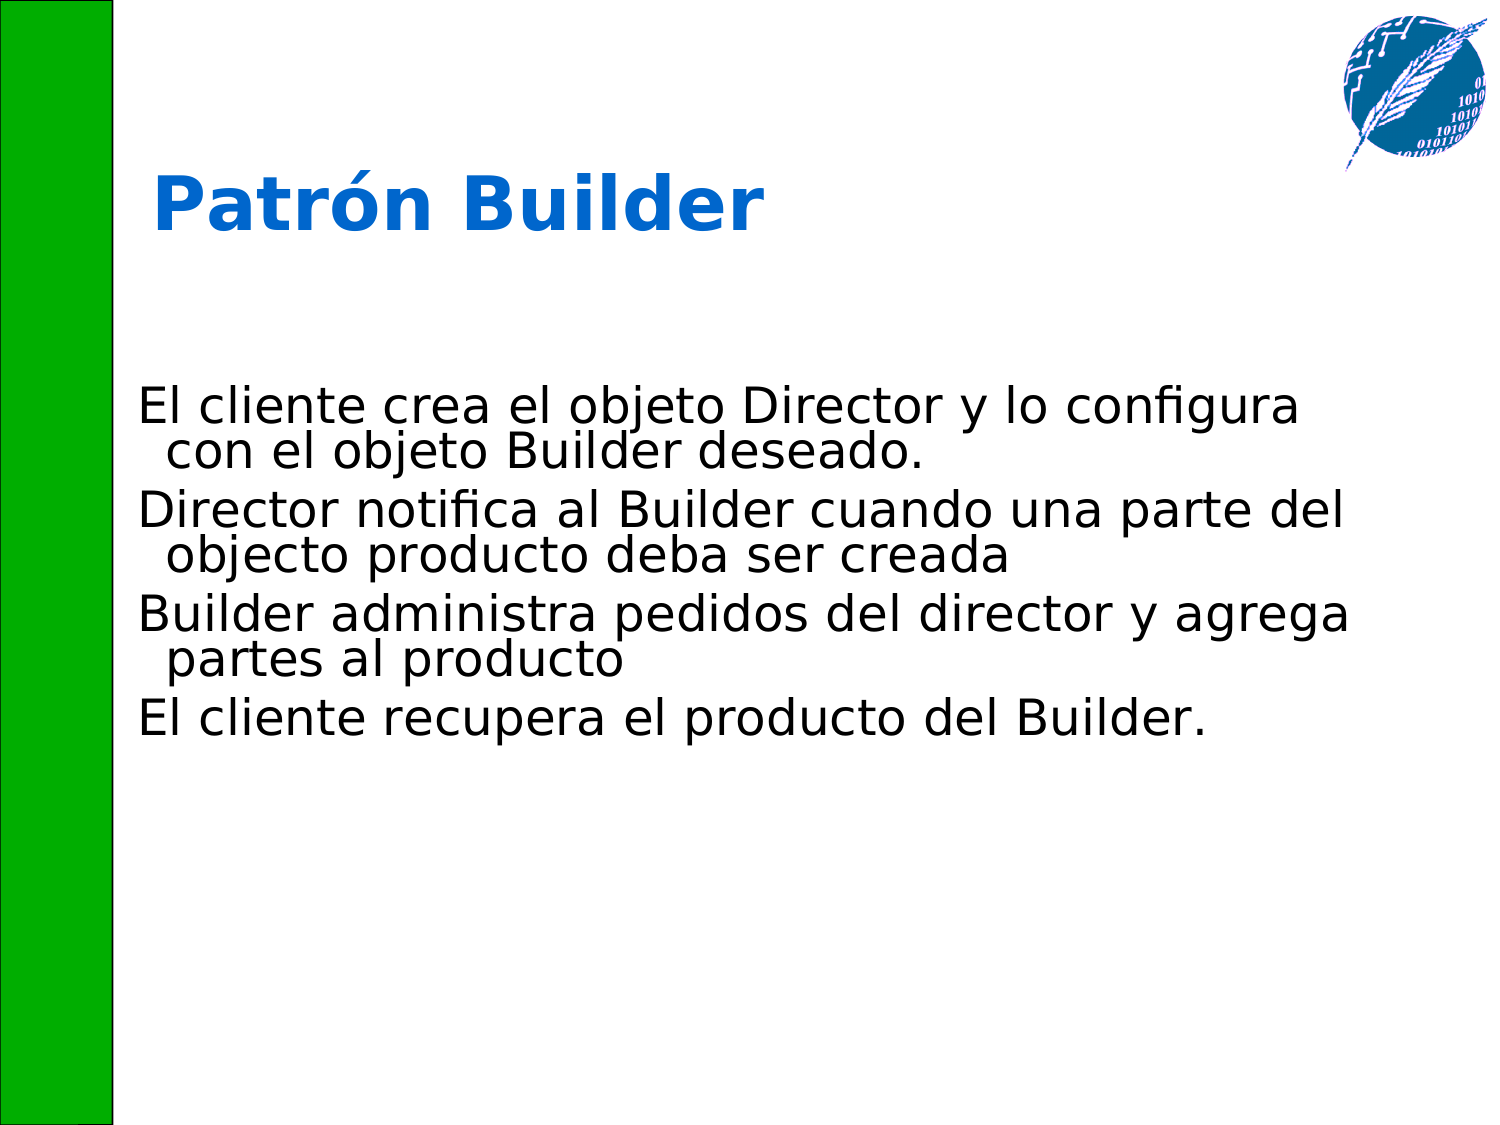

# Patrón Builder
El cliente crea el objeto Director y lo configura con el objeto Builder deseado.
Director notifica al Builder cuando una parte del objecto producto deba ser creada
Builder administra pedidos del director y agrega partes al producto
El cliente recupera el producto del Builder.